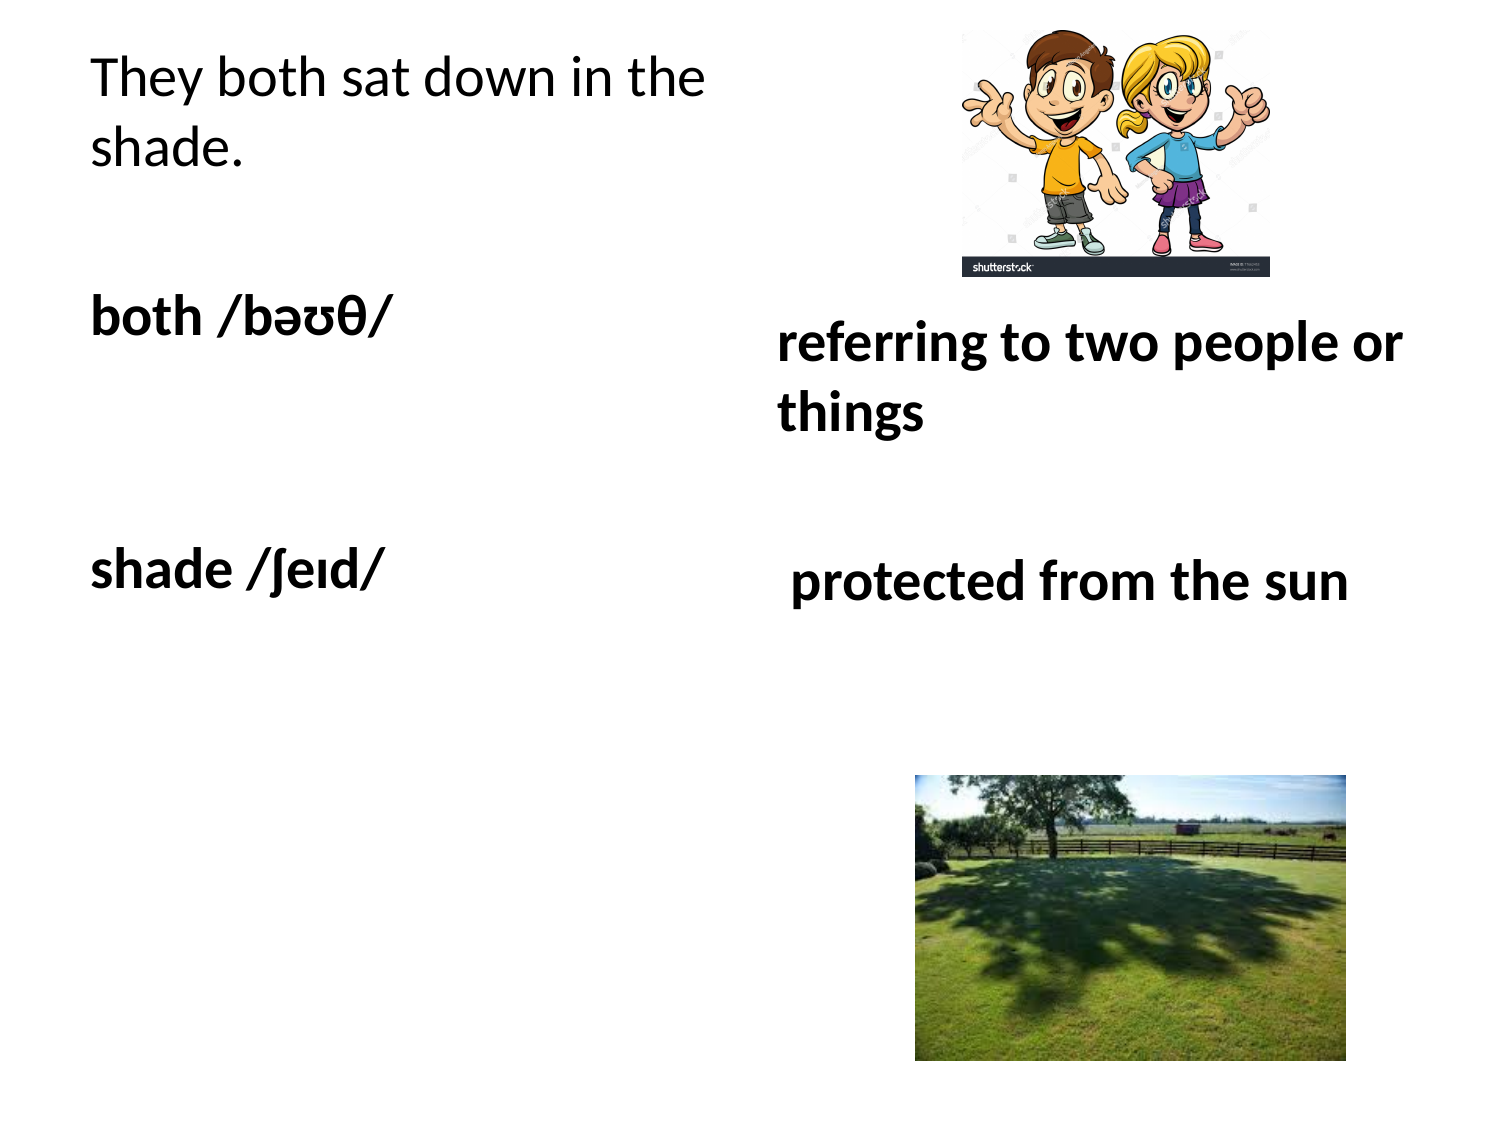

# They both sat down in the shade.
both /bəʊθ/
shade /ʃeɪd/
referring to two people or things
 protected from the sun